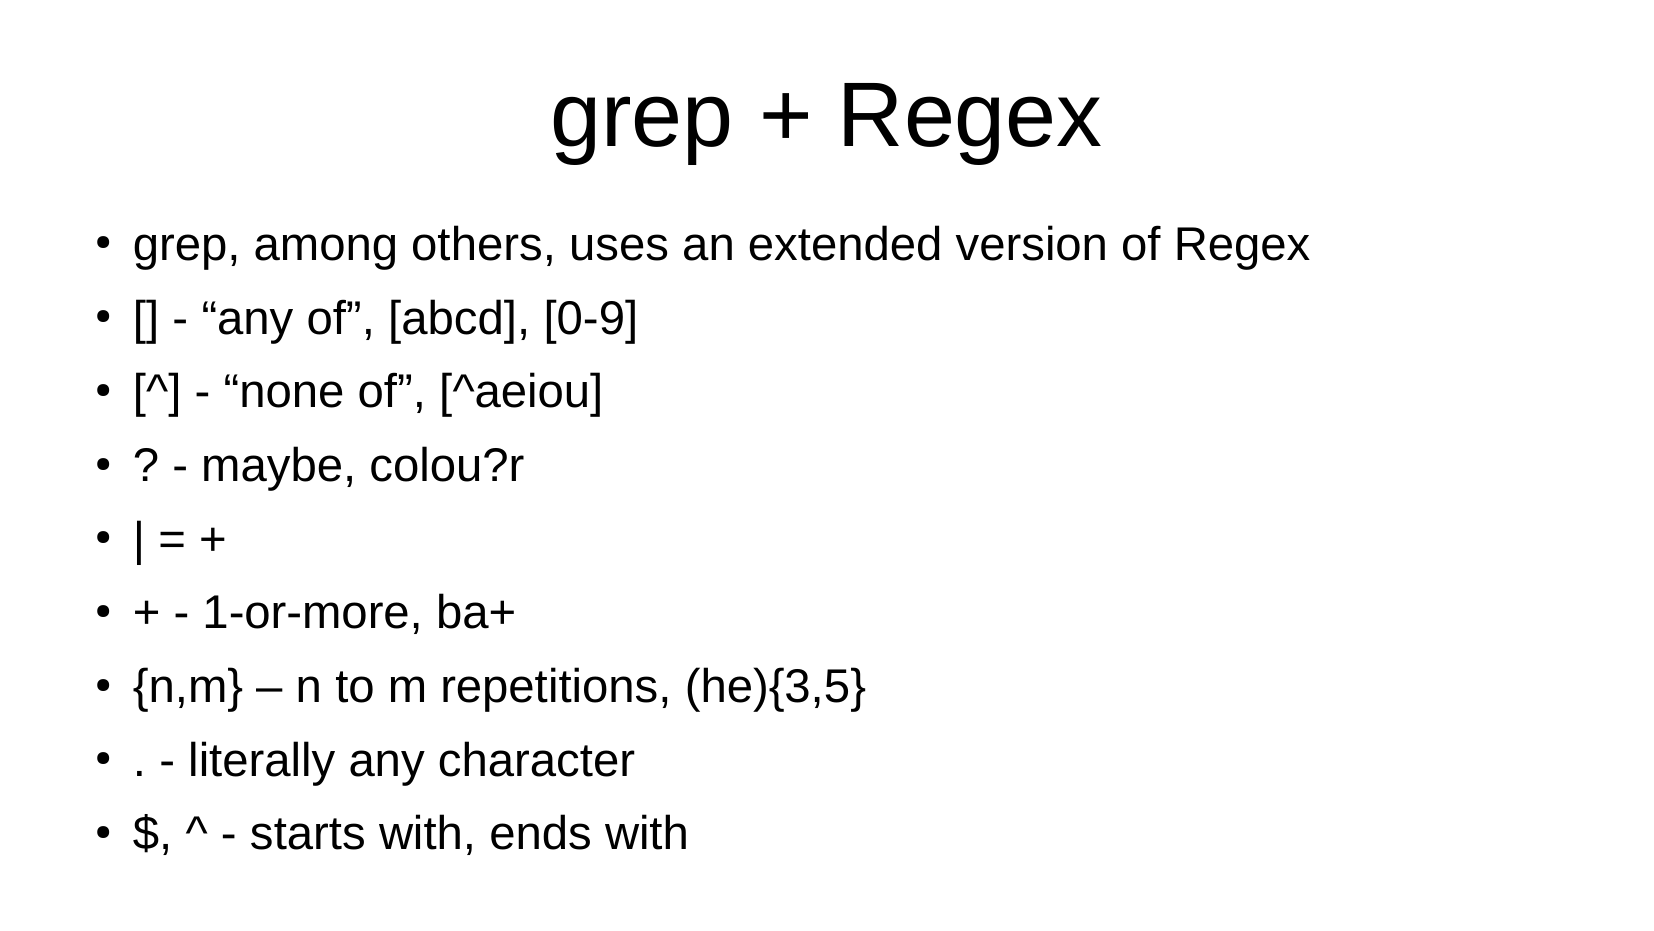

# grep + Regex
grep, among others, uses an extended version of Regex
[] - “any of”, [abcd], [0-9]
[^] - “none of”, [^aeiou]
? - maybe, colou?r
| = +
+ - 1-or-more, ba+
{n,m} – n to m repetitions, (he){3,5}
. - literally any character
$, ^ - starts with, ends with